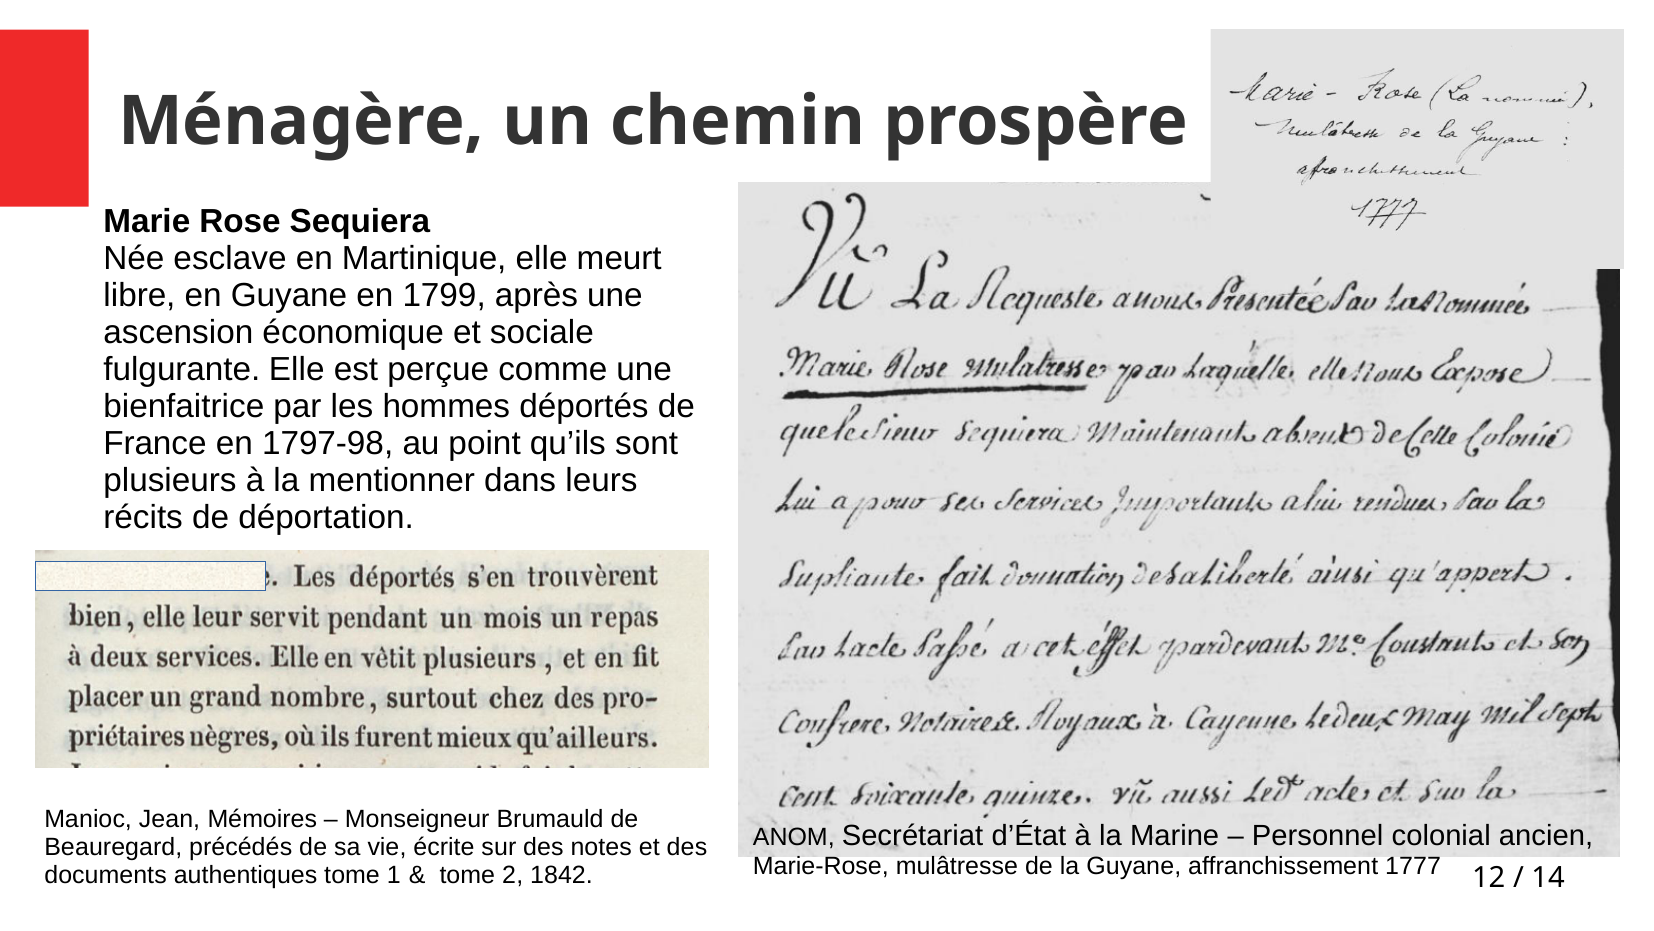

# Ménagère, un chemin prospère
Marie Rose Sequiera
Née esclave en Martinique, elle meurt libre, en Guyane en 1799, après une ascension économique et sociale fulgurante. Elle est perçue comme une bienfaitrice par les hommes déportés de France en 1797-98, au point qu’ils sont plusieurs à la mentionner dans leurs récits de déportation.
Manioc, Jean, Mémoires – Monseigneur Brumauld de Beauregard, précédés de sa vie, écrite sur des notes et des documents authentiques tome 1 &  tome 2, 1842.
ANOM, Secrétariat d’État à la Marine – Personnel colonial ancien,
Marie-Rose, mulâtresse de la Guyane, affranchissement 1777
12